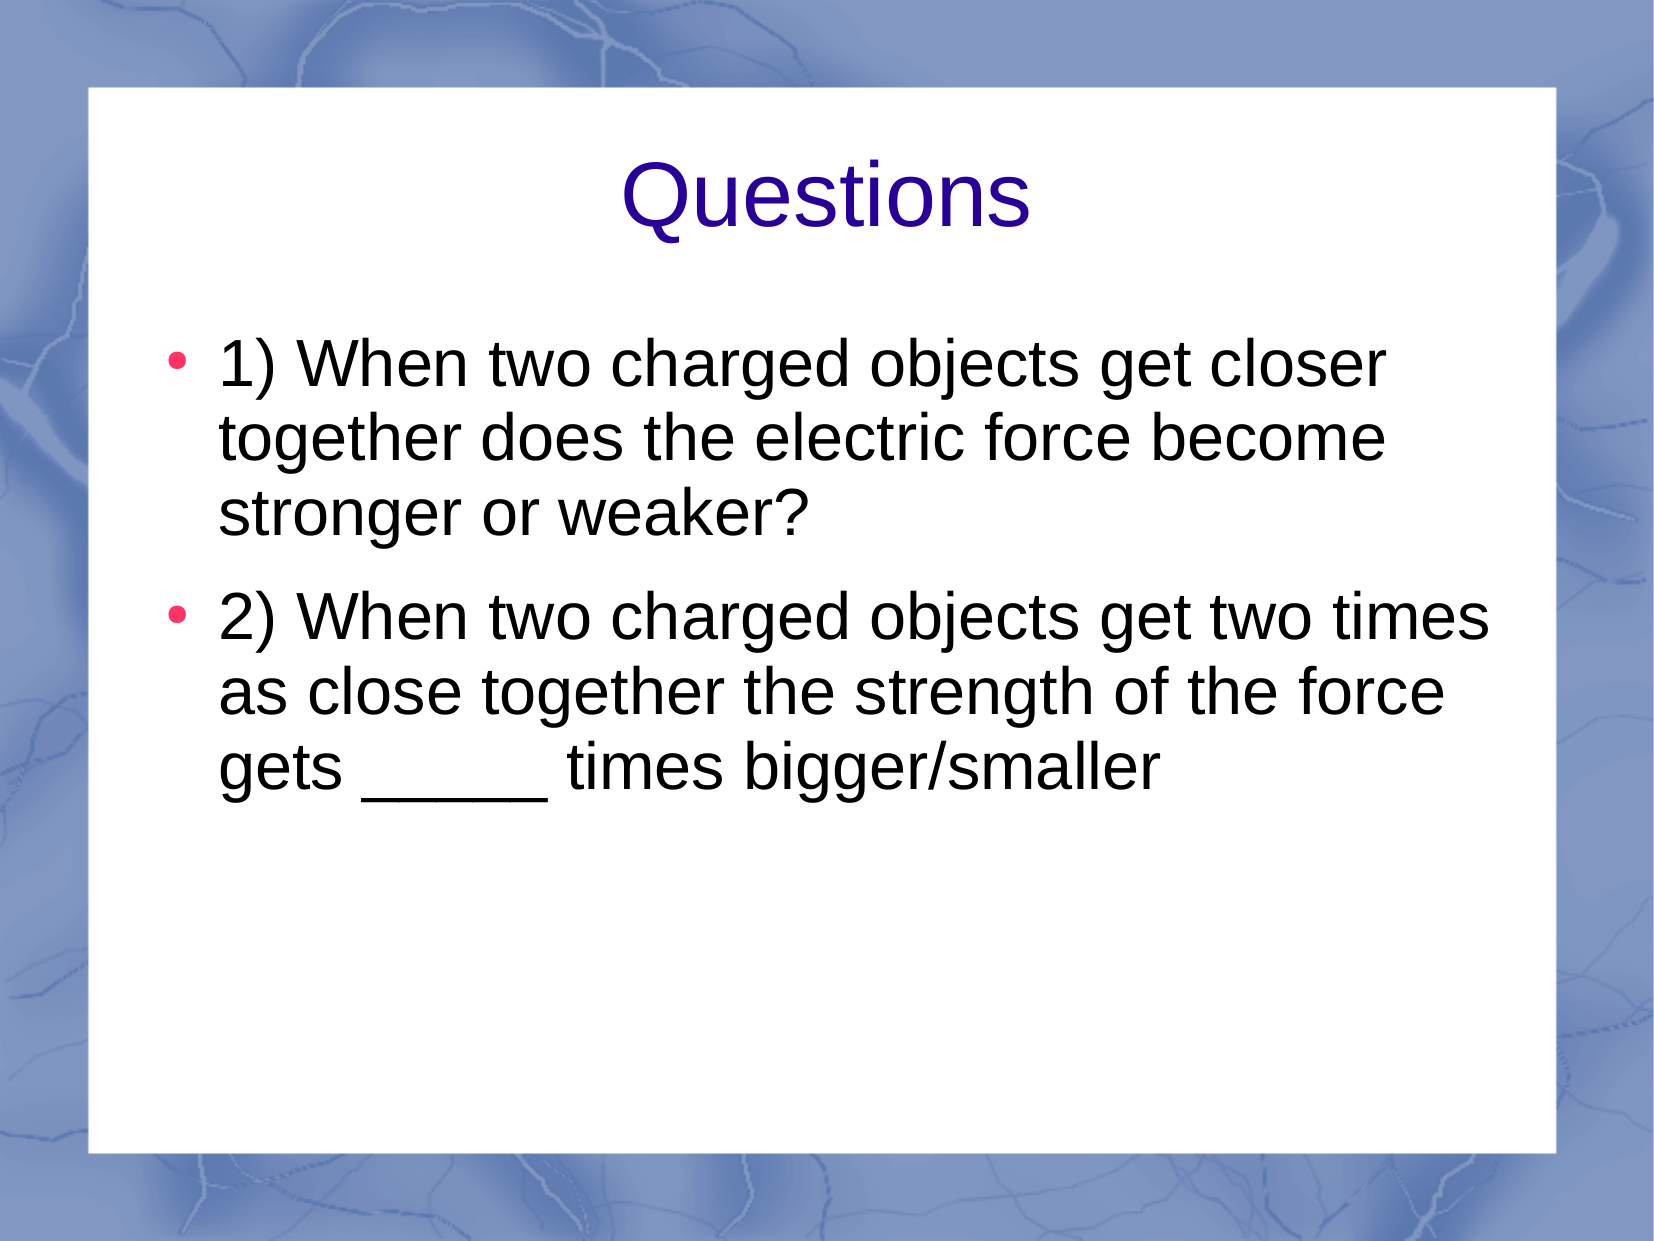

# Questions
1) When two charged objects get closer together does the electric force become stronger or weaker?
2) When two charged objects get two times as close together the strength of the force gets _____ times bigger/smaller